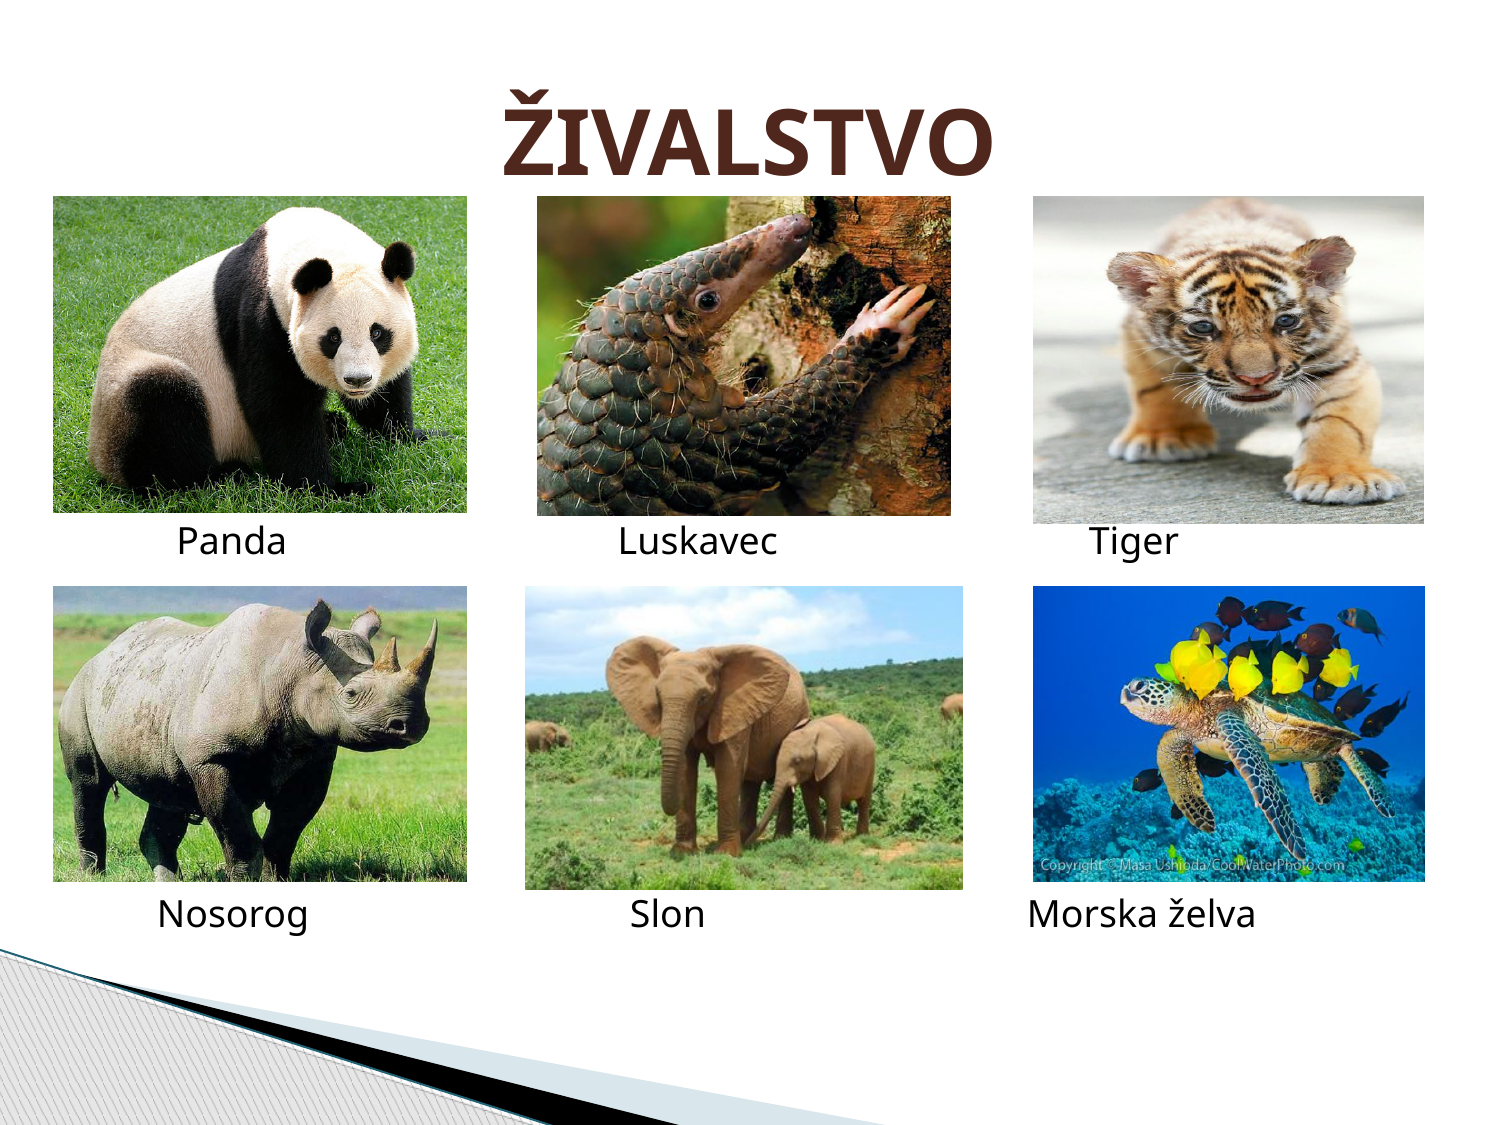

ŽIVALSTVO
# Panda Luskavec Tiger
 Nosorog Slon Morska želva